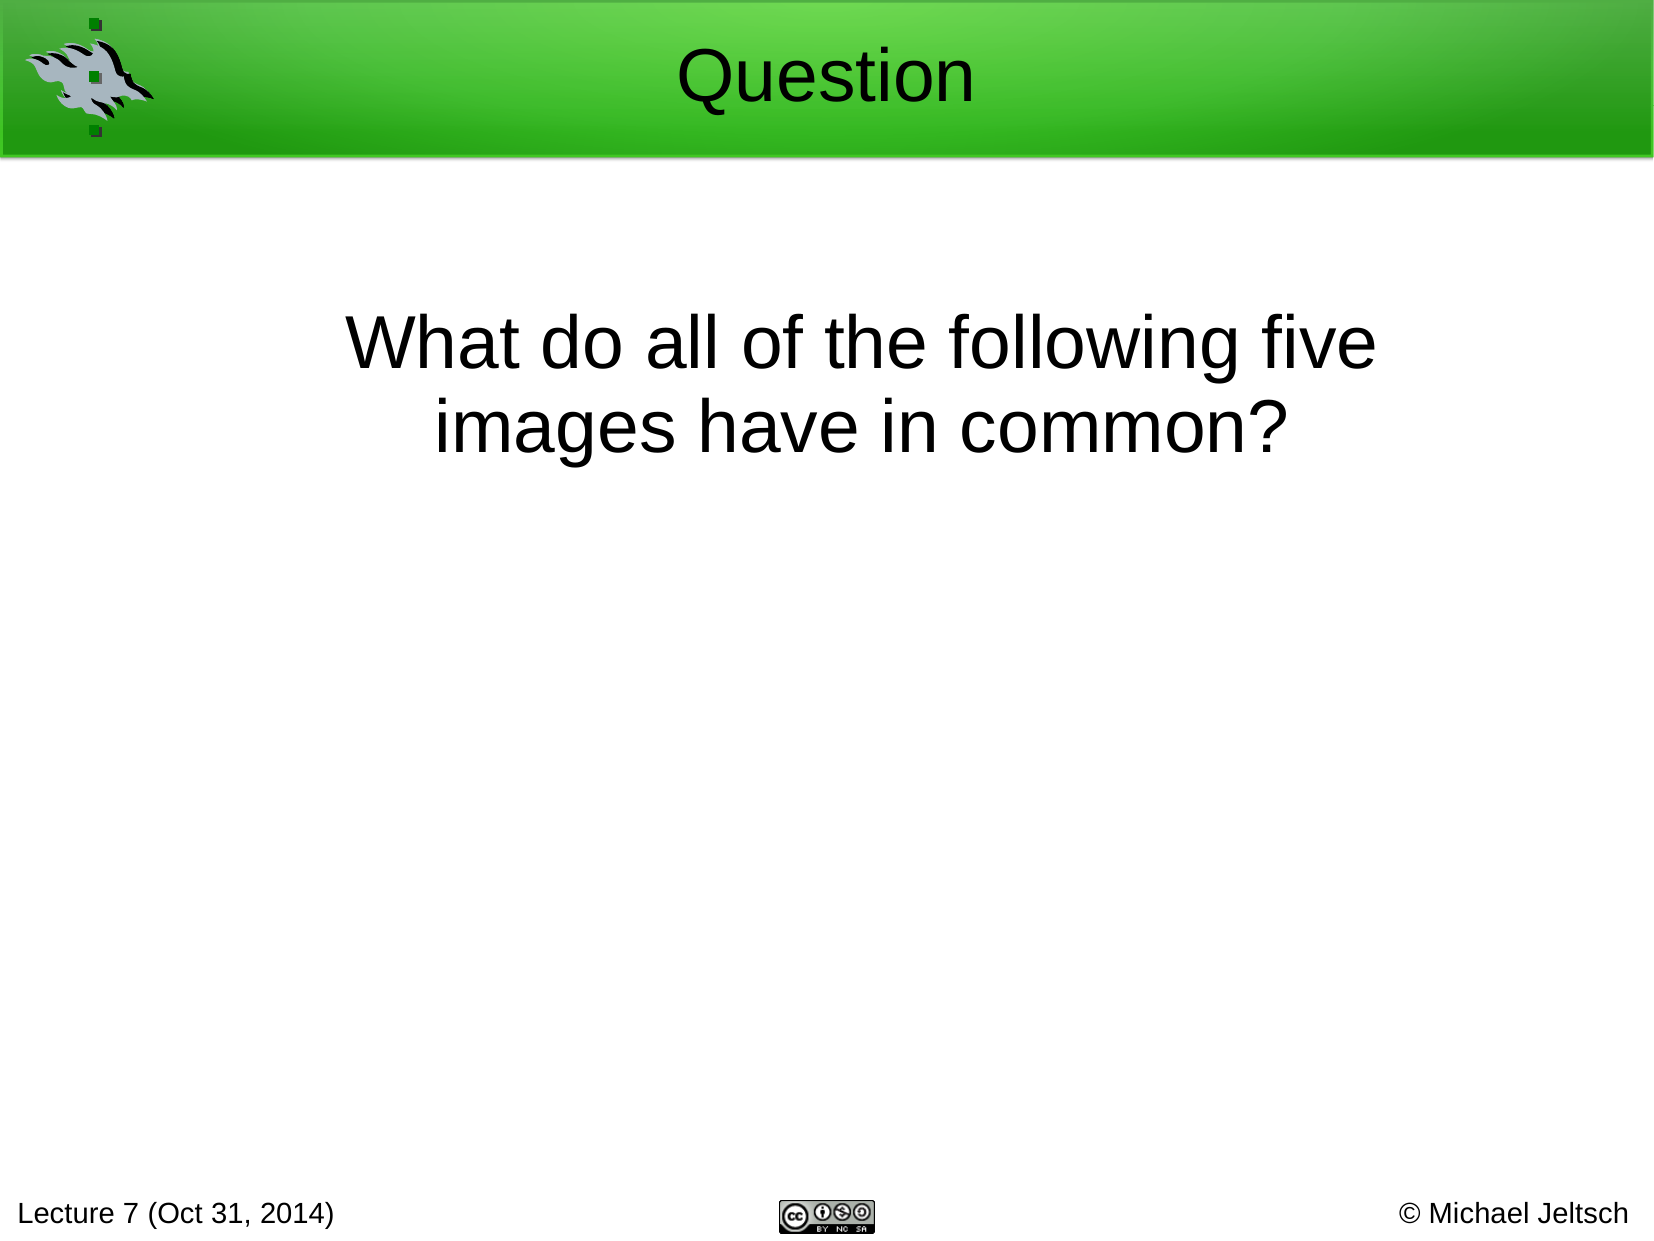

# Question
What do all of the following five
images have in common?